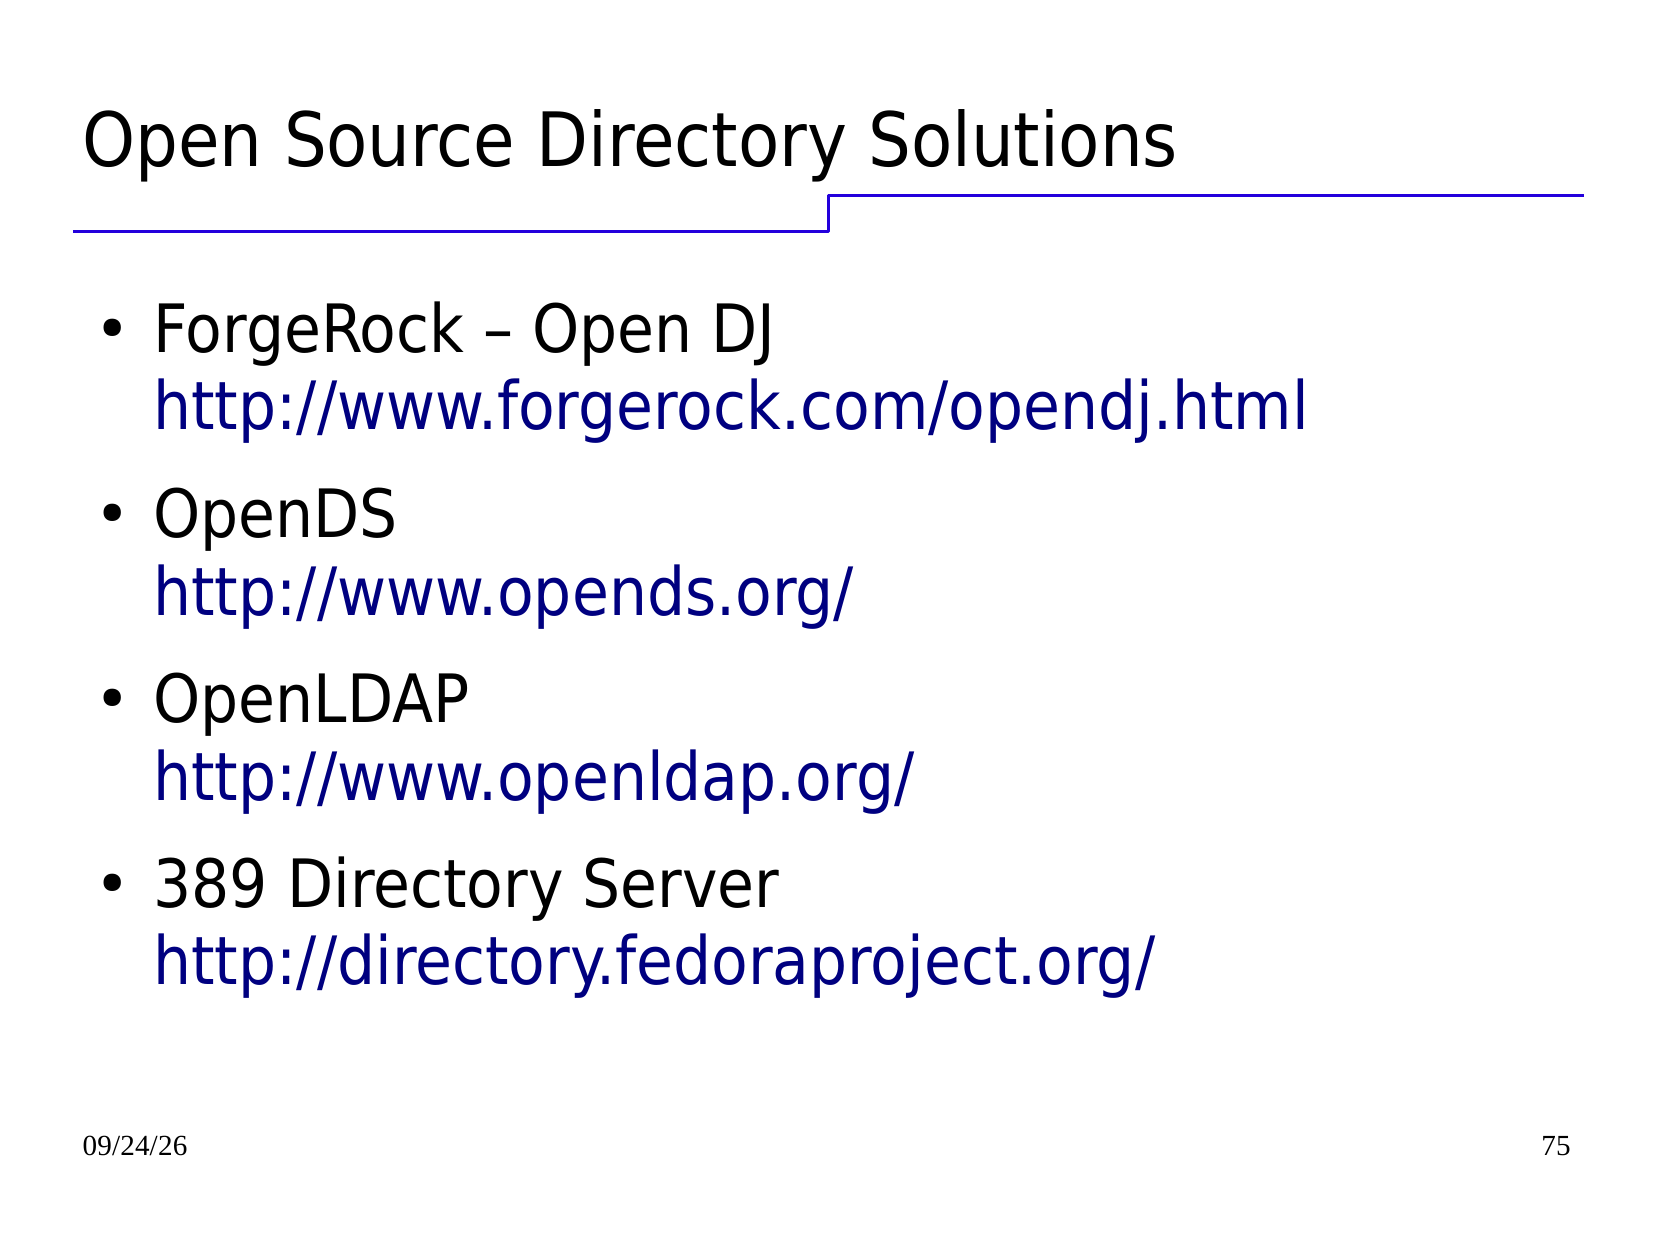

# Open Source Directory Solutions
ForgeRock – Open DJ
http://www.forgerock.com/opendj.html
OpenDS
http://www.opends.org/
OpenLDAP
http://www.openldap.org/
389 Directory Server
http://directory.fedoraproject.org/
75